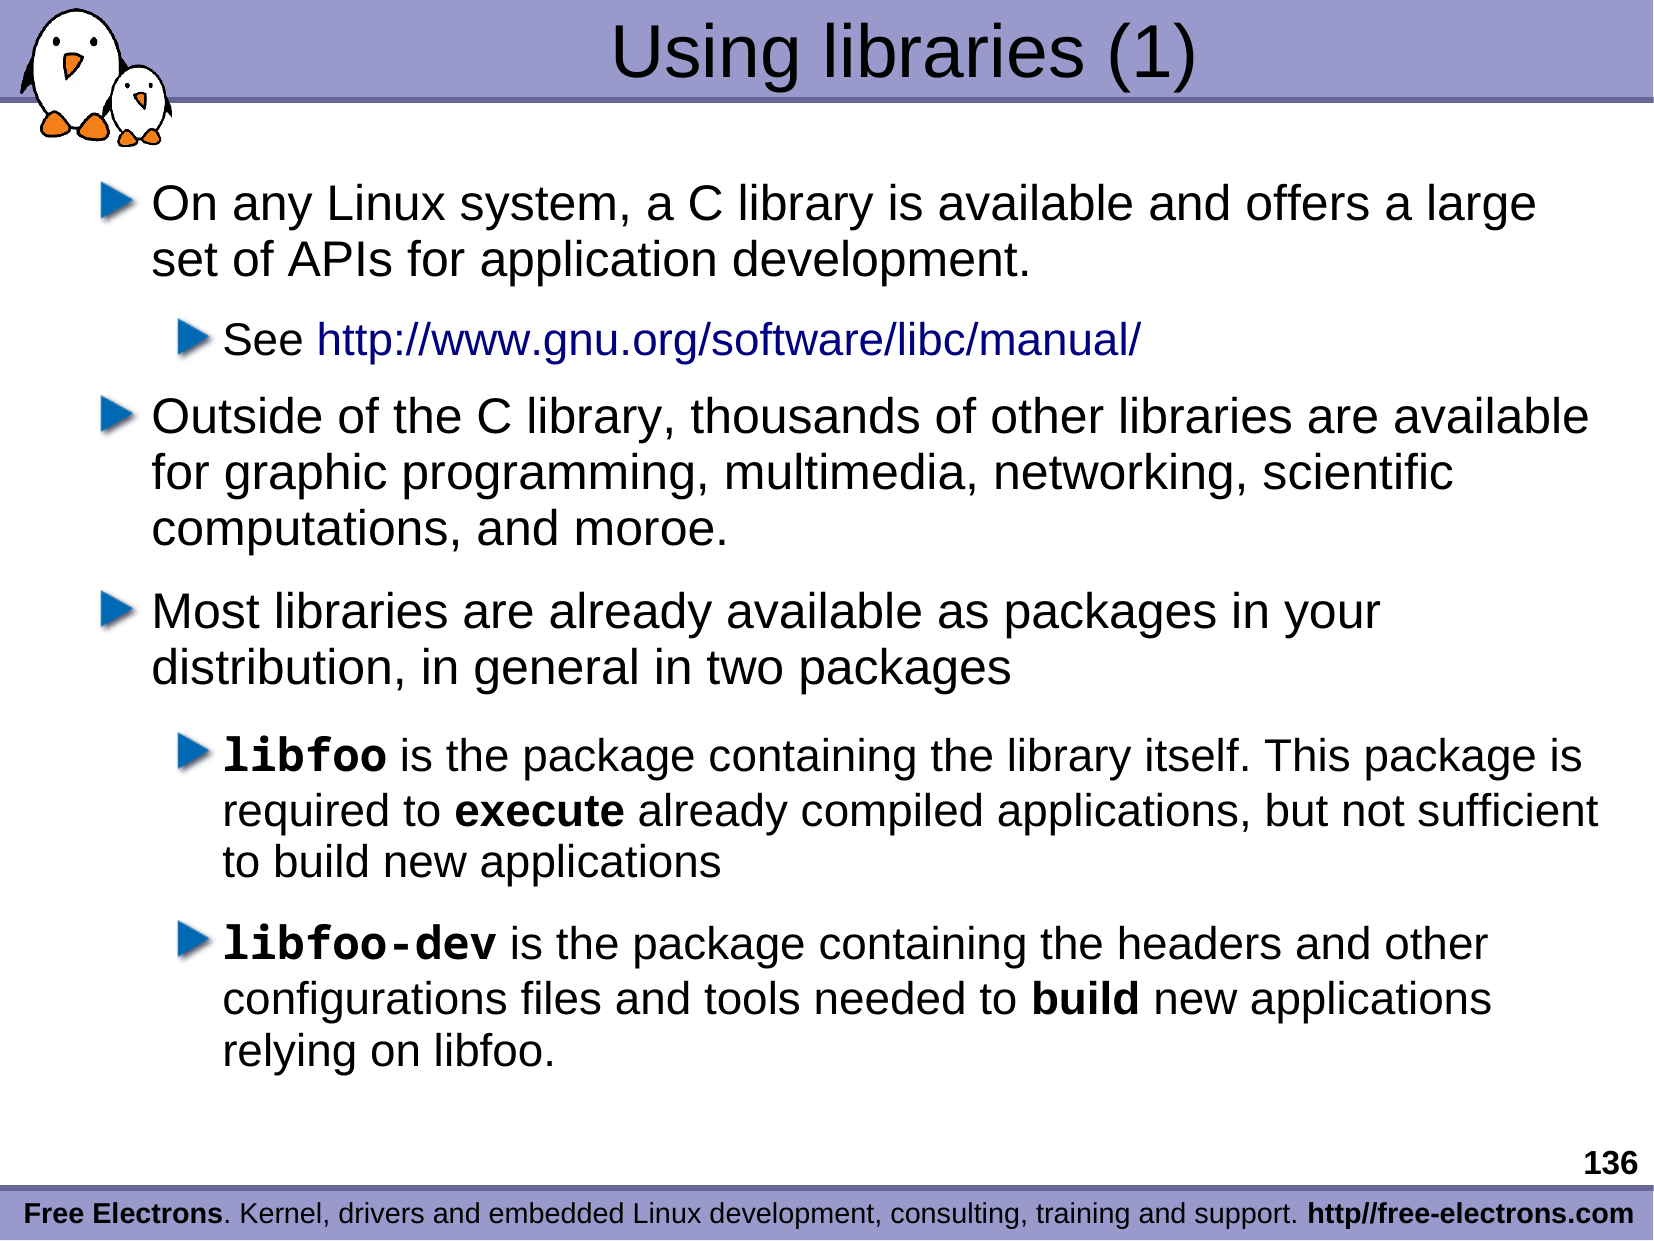

# Using libraries (1)
On any Linux system, a C library is available and offers a large set of APIs for application development.
See http://www.gnu.org/software/libc/manual/
Outside of the C library, thousands of other libraries are available for graphic programming, multimedia, networking, scientific computations, and moroe.
Most libraries are already available as packages in your distribution, in general in two packages
libfoo is the package containing the library itself. This package is required to execute already compiled applications, but not sufficient to build new applications
libfoo-dev is the package containing the headers and other configurations files and tools needed to build new applications relying on libfoo.